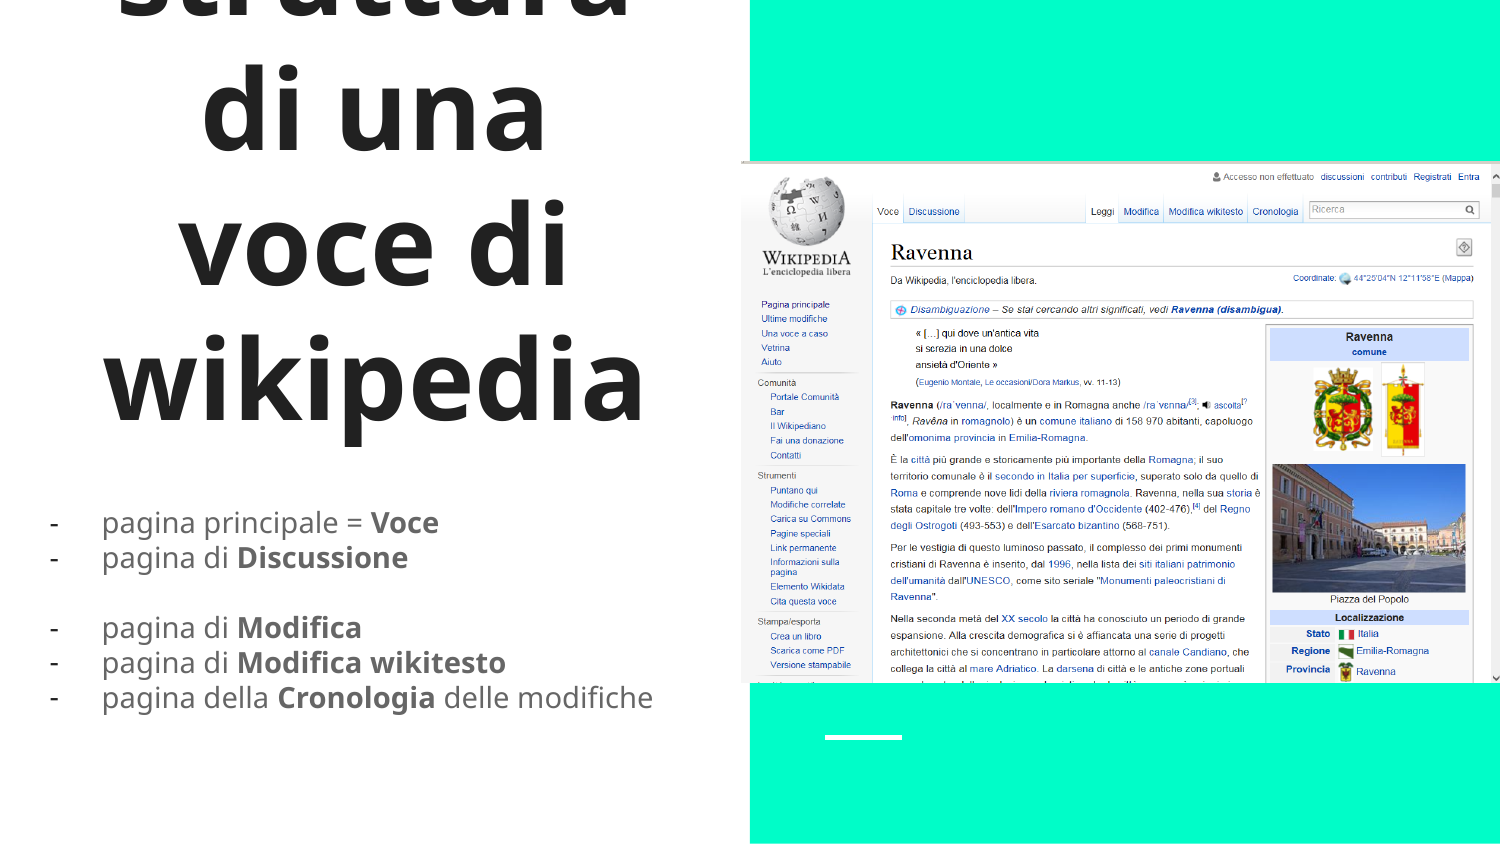

# La struttura di una voce di wikipedia
pagina principale = Voce
pagina di Discussione
pagina di Modifica
pagina di Modifica wikitesto
pagina della Cronologia delle modifiche